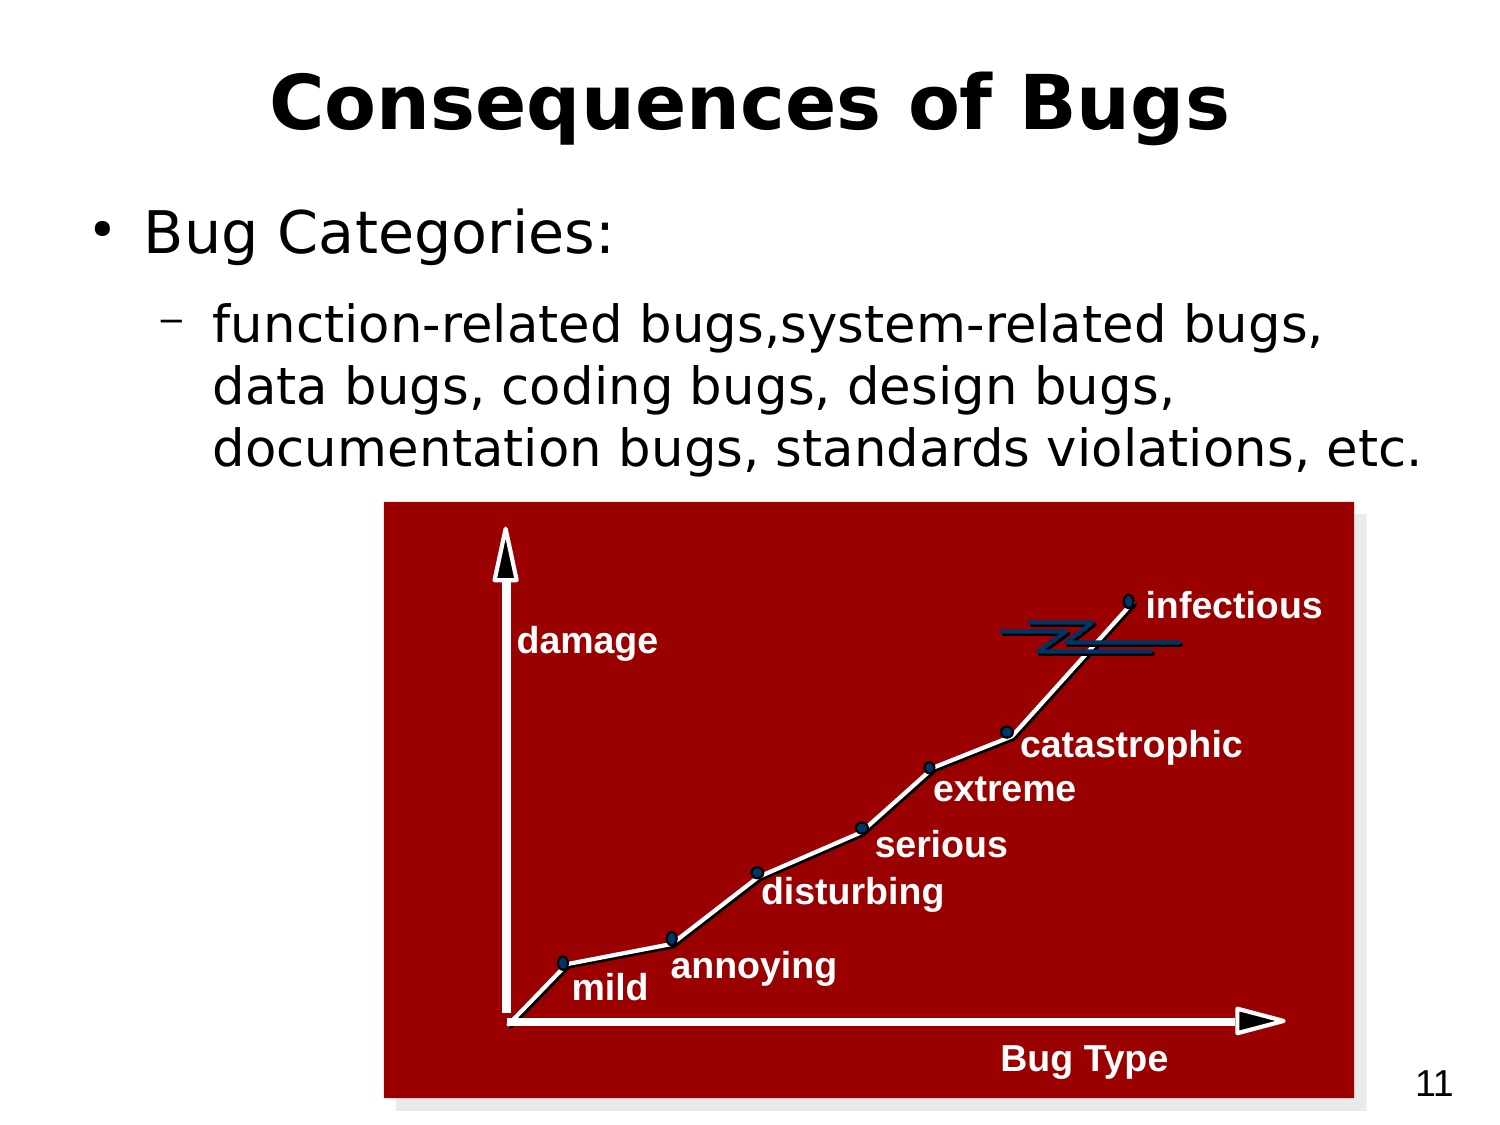

# Consequences of Bugs
Bug Categories:
function-related bugs,system-related bugs, data bugs, coding bugs, design bugs, documentation bugs, standards violations, etc.
infectious
damage
catastrophic
extreme
serious
disturbing
annoying
mild
Bug Type